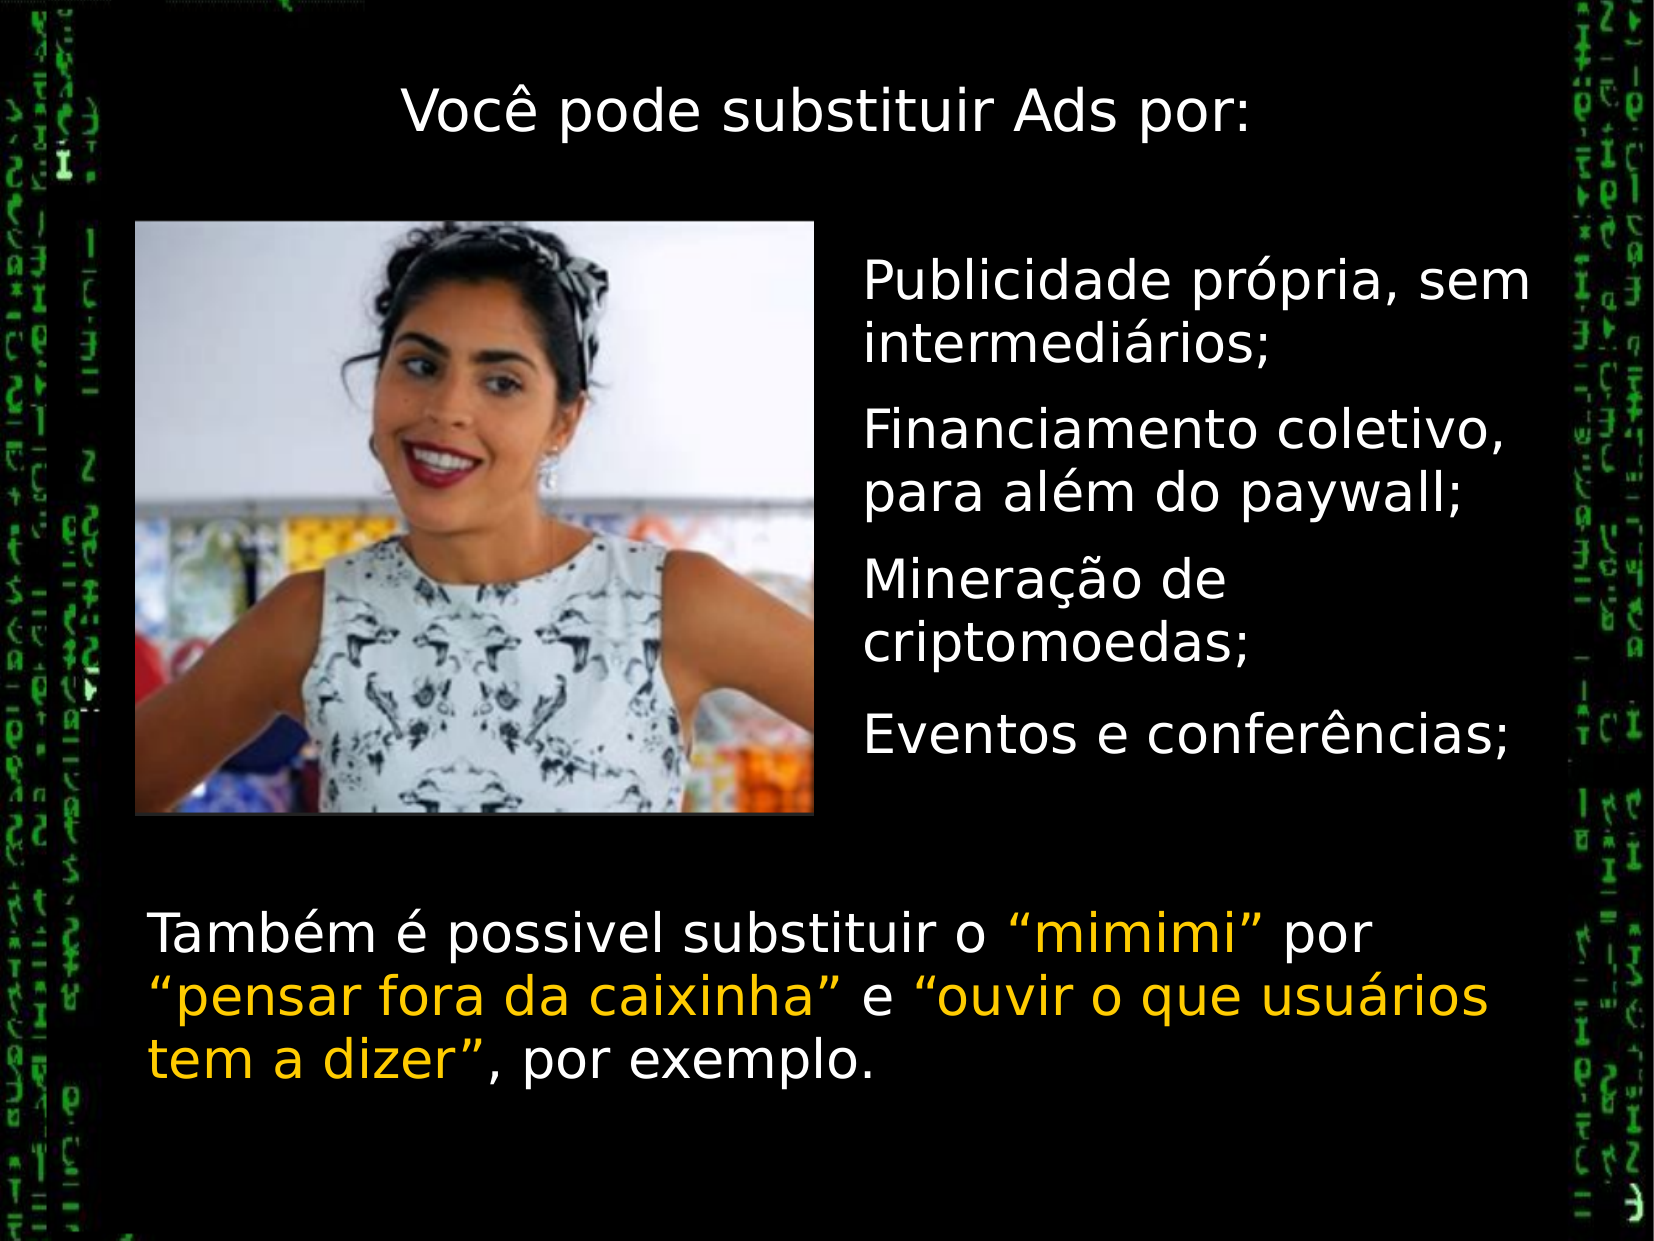

# Você pode substituir Ads por:
Publicidade própria, sem intermediários;
Financiamento coletivo, para além do paywall;
Mineração de criptomoedas;
Eventos e conferências;
Também é possivel substituir o “mimimi” por “pensar fora da caixinha” e “ouvir o que usuários tem a dizer”, por exemplo.